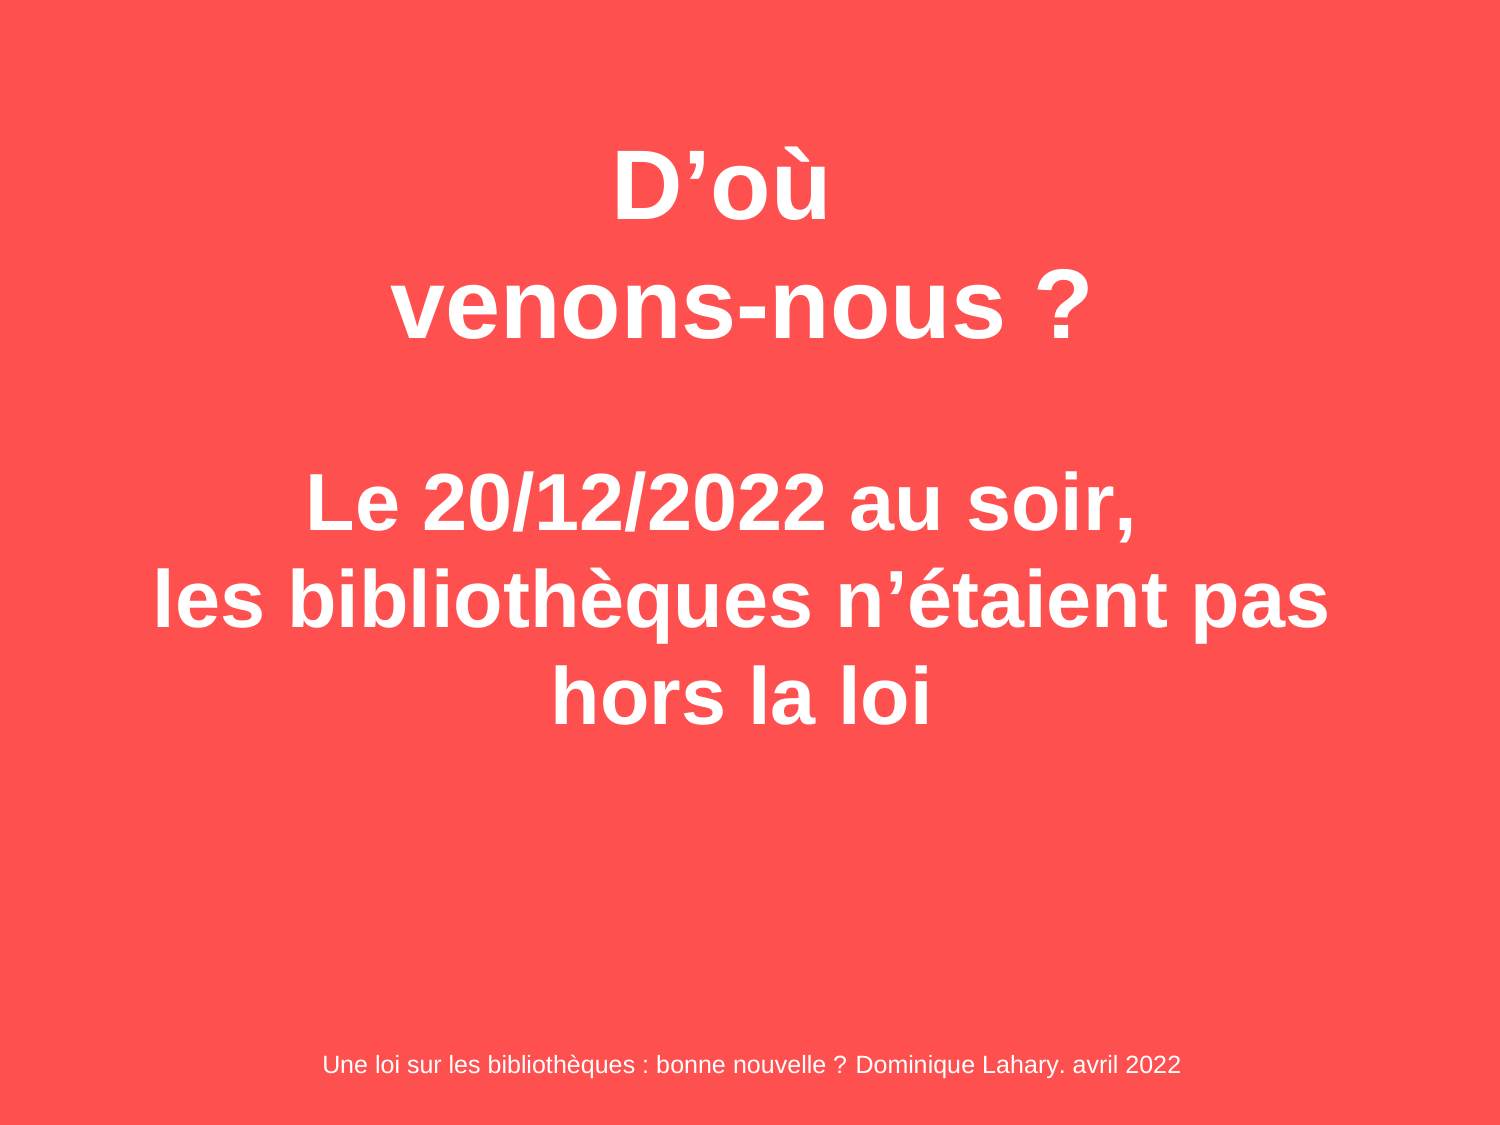

# D’où venons-nous ?
Le 20/12/2022 au soir,
les bibliothèques n’étaient pas hors la loi
Une loi sur les bibliothèques : bonne nouvelle ? Dominique Lahary. avril 2022